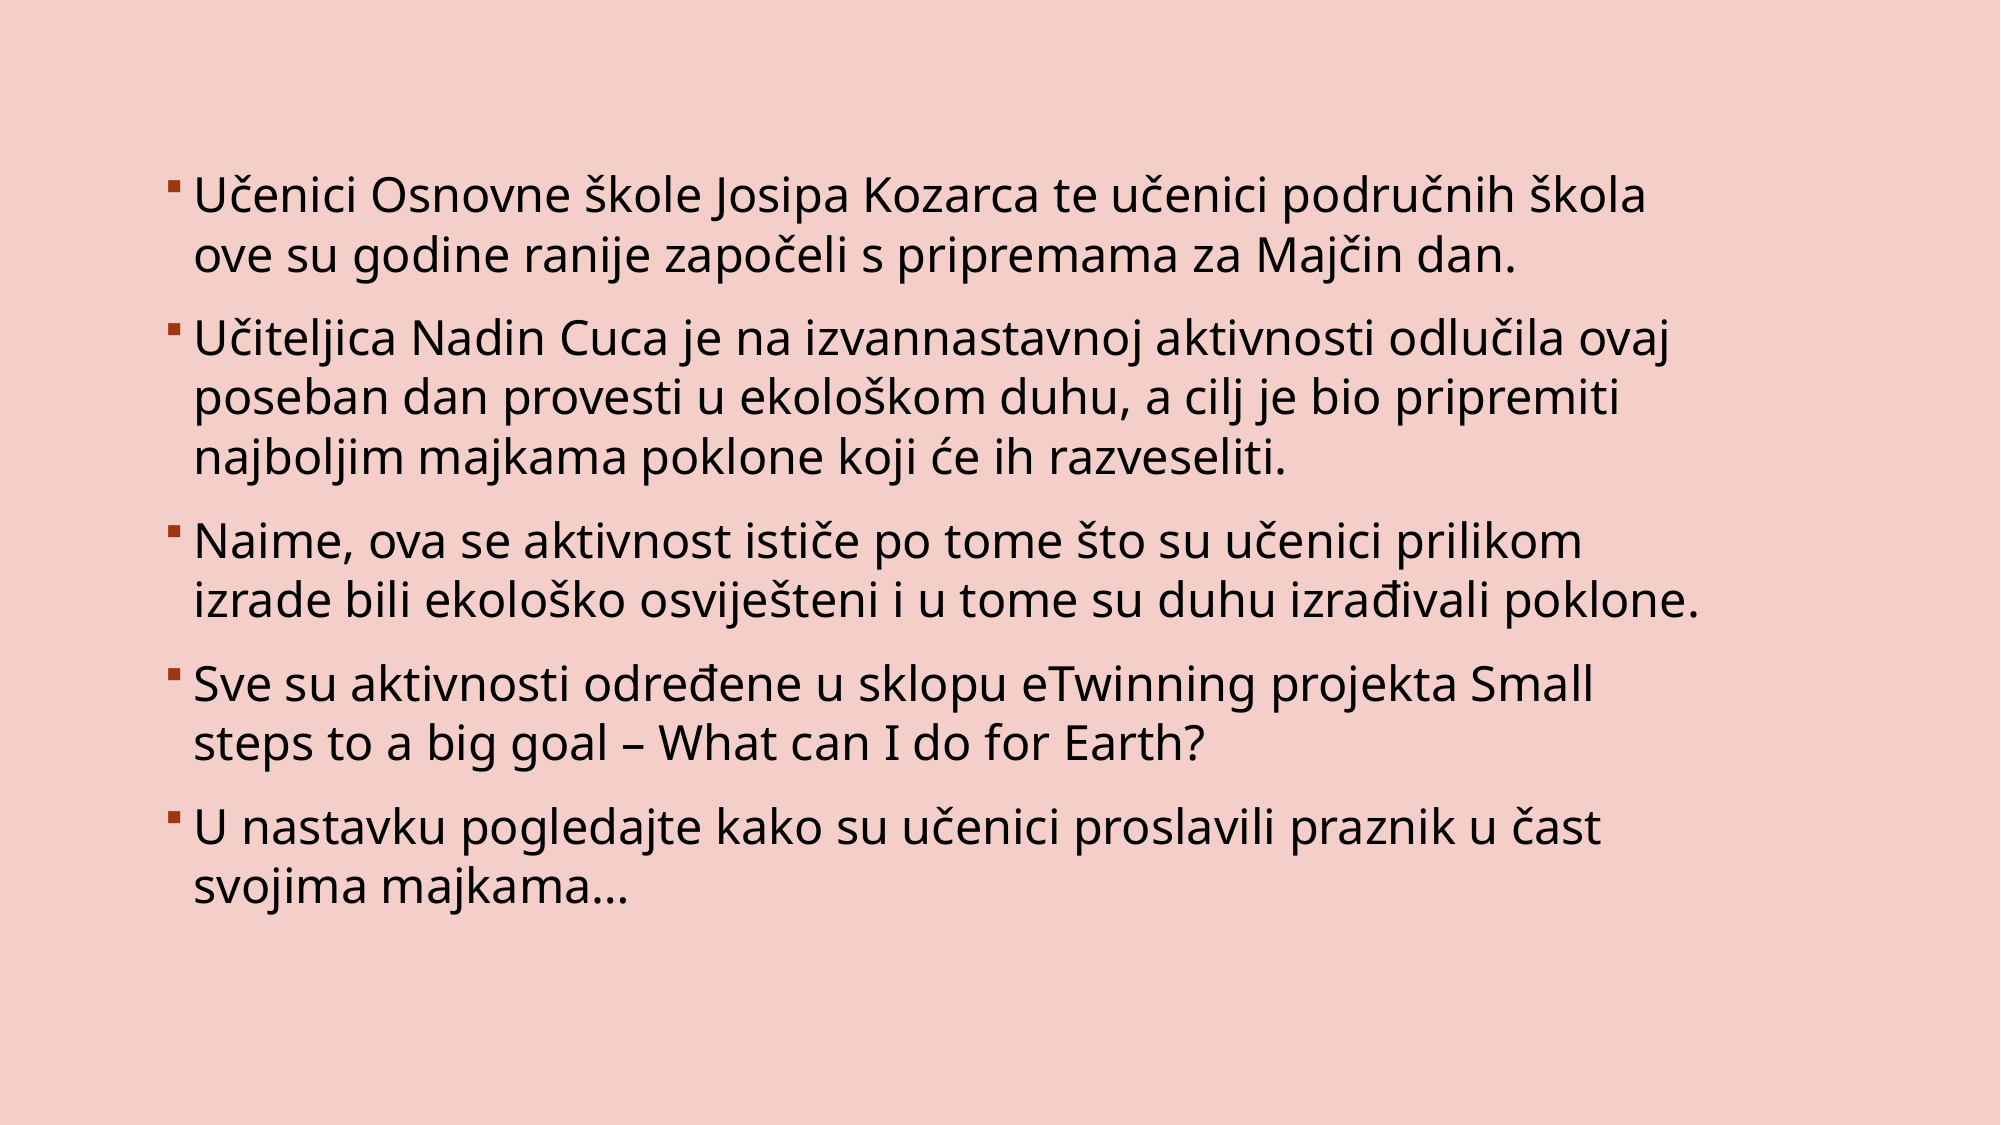

Učenici Osnovne škole Josipa Kozarca te učenici područnih škola ove su godine ranije započeli s pripremama za Majčin dan.
Učiteljica Nadin Cuca je na izvannastavnoj aktivnosti odlučila ovaj poseban dan provesti u ekološkom duhu, a cilj je bio pripremiti najboljim majkama poklone koji će ih razveseliti.
Naime, ova se aktivnost ističe po tome što su učenici prilikom izrade bili ekološko osviješteni i u tome su duhu izrađivali poklone.
Sve su aktivnosti određene u sklopu eTwinning projekta Small steps to a big goal – What can I do for Earth?
U nastavku pogledajte kako su učenici proslavili praznik u čast svojima majkama…